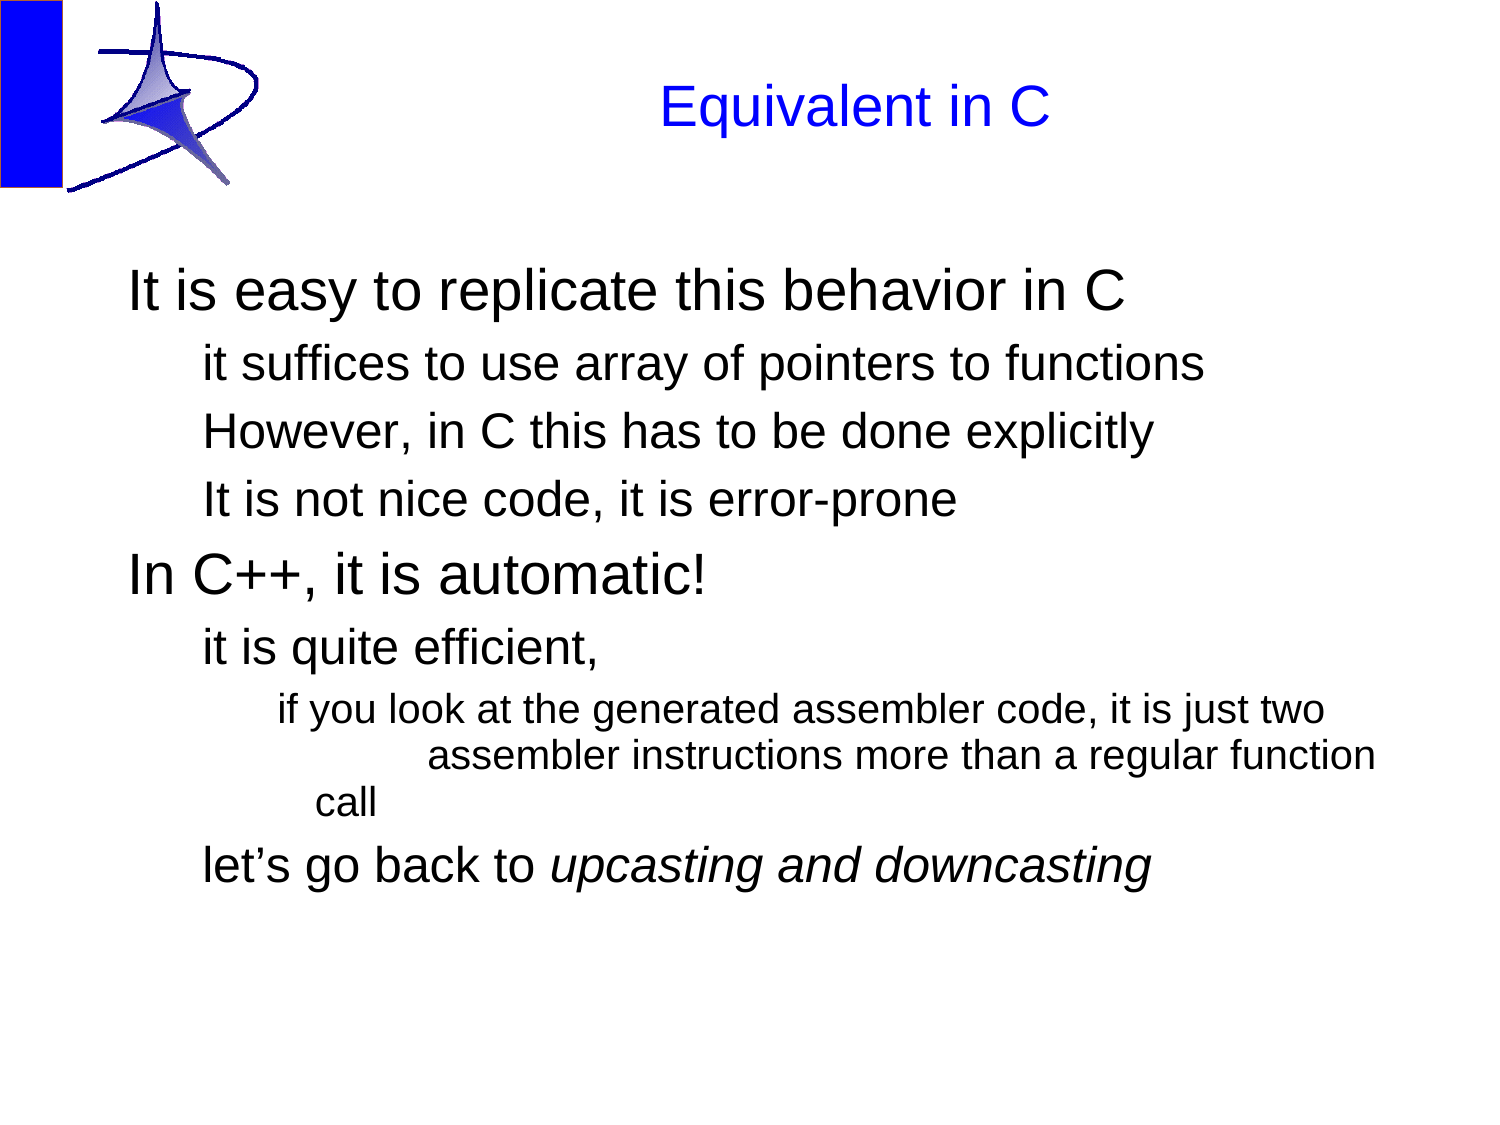

# Equivalent in C
It is easy to replicate this behavior in C
it suffices to use array of pointers to functions
However, in C this has to be done explicitly
It is not nice code, it is error-prone
In C++, it is automatic!
it is quite efficient,
if you look at the generated assembler code, it is just two 	assembler instructions more than a regular function call
let’s go back to upcasting and downcasting